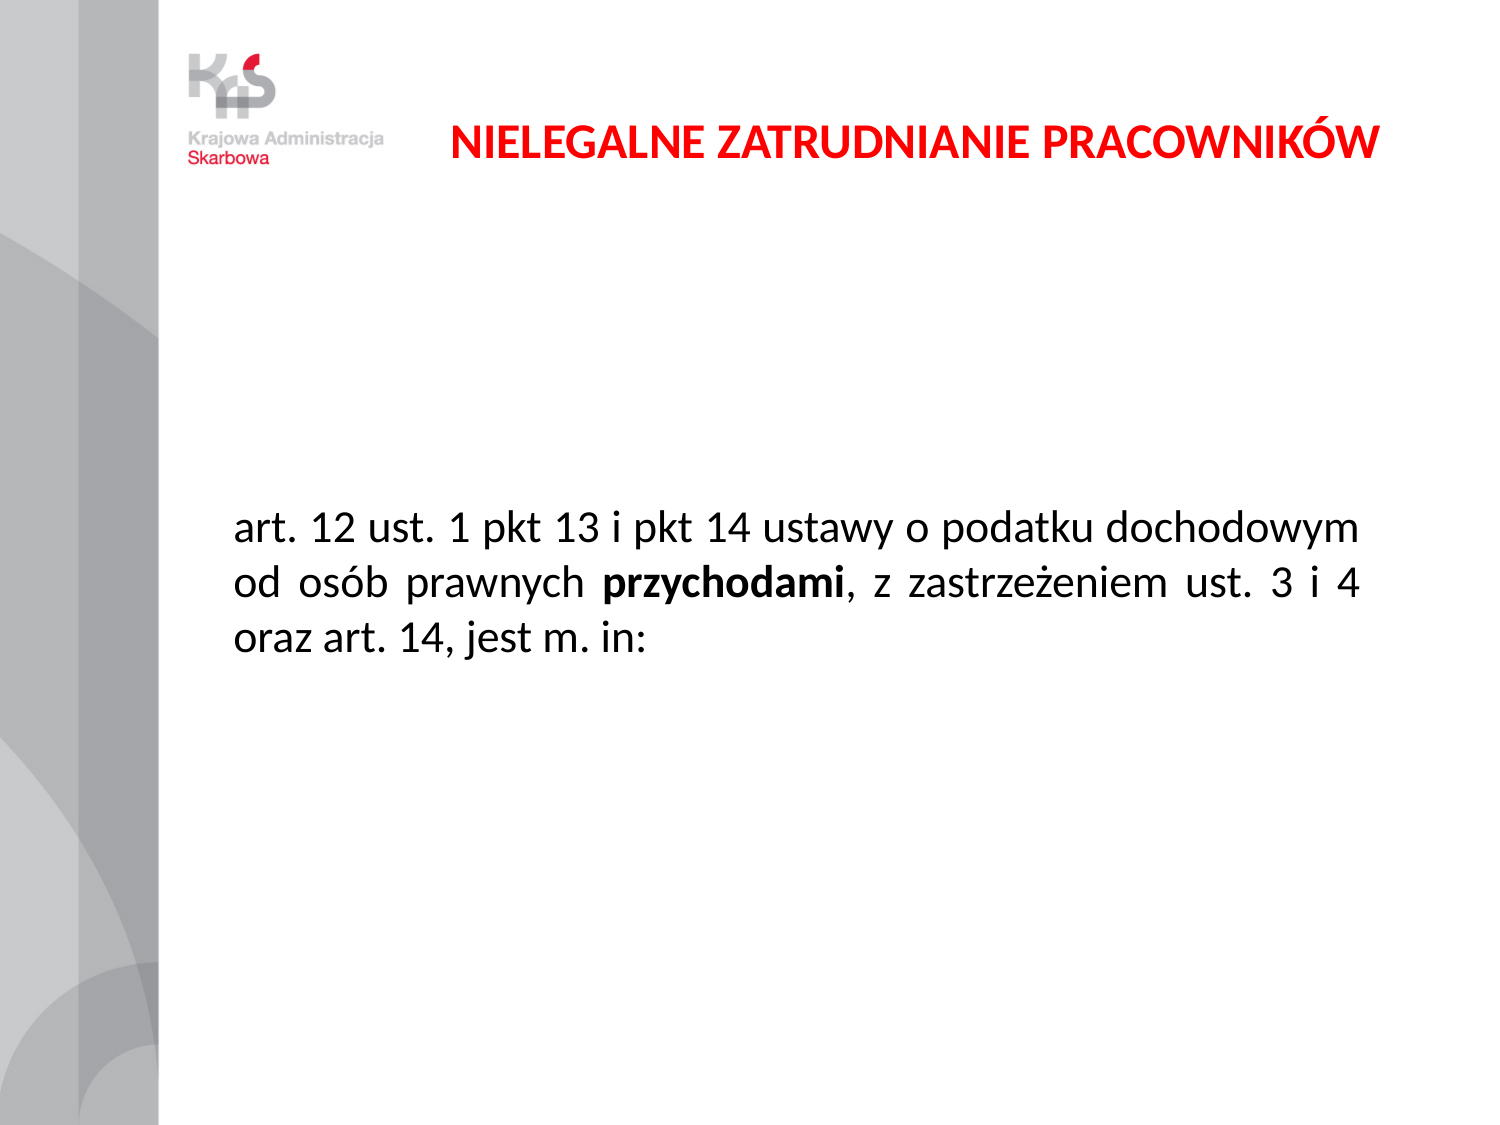

# NIELEGALNE ZATRUDNIANIE PRACOWNIKÓW
art. 12 ust. 1 pkt 13 i pkt 14 ustawy o podatku dochodowym od osób prawnych przychodami, z zastrzeżeniem ust. 3 i 4 oraz art. 14, jest m. in: